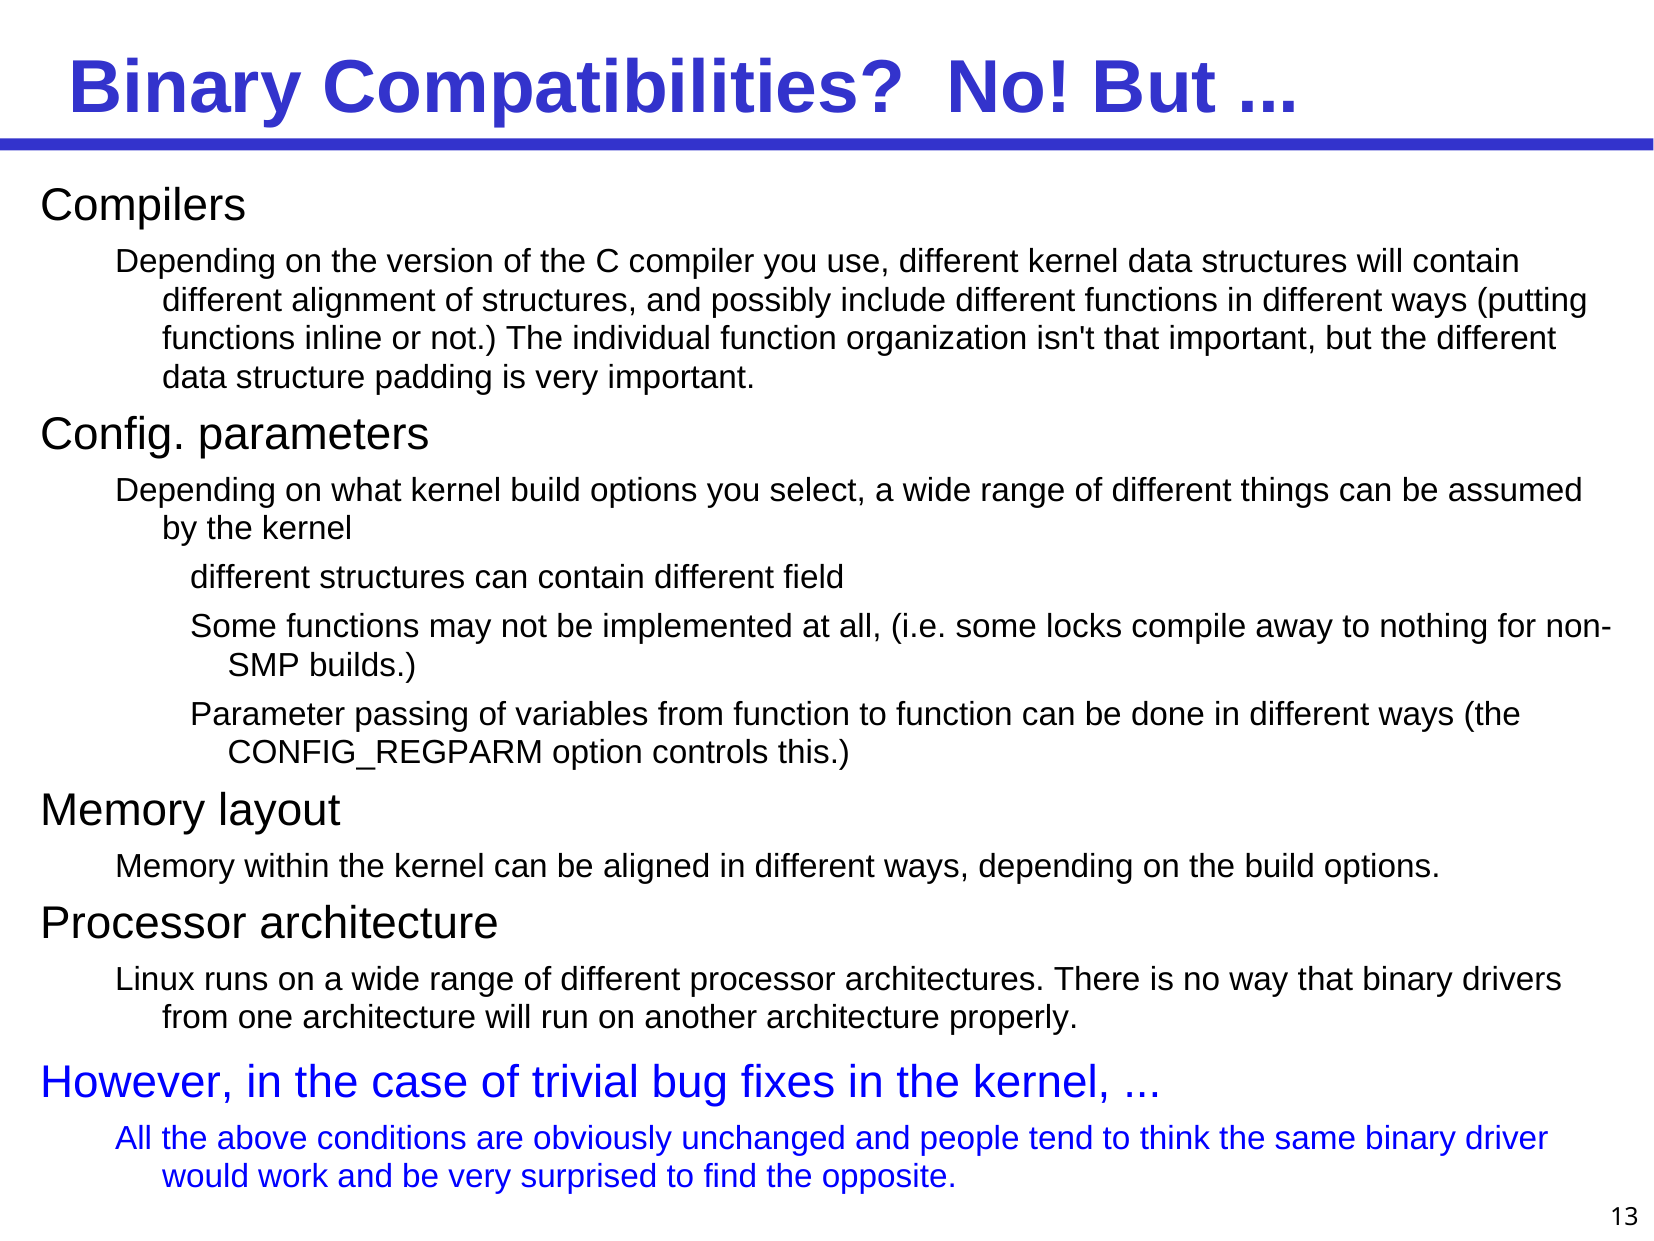

# Binary Compatibilities? No! But ...
Compilers
Depending on the version of the C compiler you use, different kernel data structures will contain different alignment of structures, and possibly include different functions in different ways (putting functions inline or not.) The individual function organization isn't that important, but the different data structure padding is very important.
Config. parameters
Depending on what kernel build options you select, a wide range of different things can be assumed by the kernel
different structures can contain different field
Some functions may not be implemented at all, (i.e. some locks compile away to nothing for non-SMP builds.)
Parameter passing of variables from function to function can be done in different ways (the CONFIG_REGPARM option controls this.)
Memory layout
Memory within the kernel can be aligned in different ways, depending on the build options.
Processor architecture
Linux runs on a wide range of different processor architectures. There is no way that binary drivers from one architecture will run on another architecture properly.
However, in the case of trivial bug fixes in the kernel, ...
All the above conditions are obviously unchanged and people tend to think the same binary driver would work and be very surprised to find the opposite.